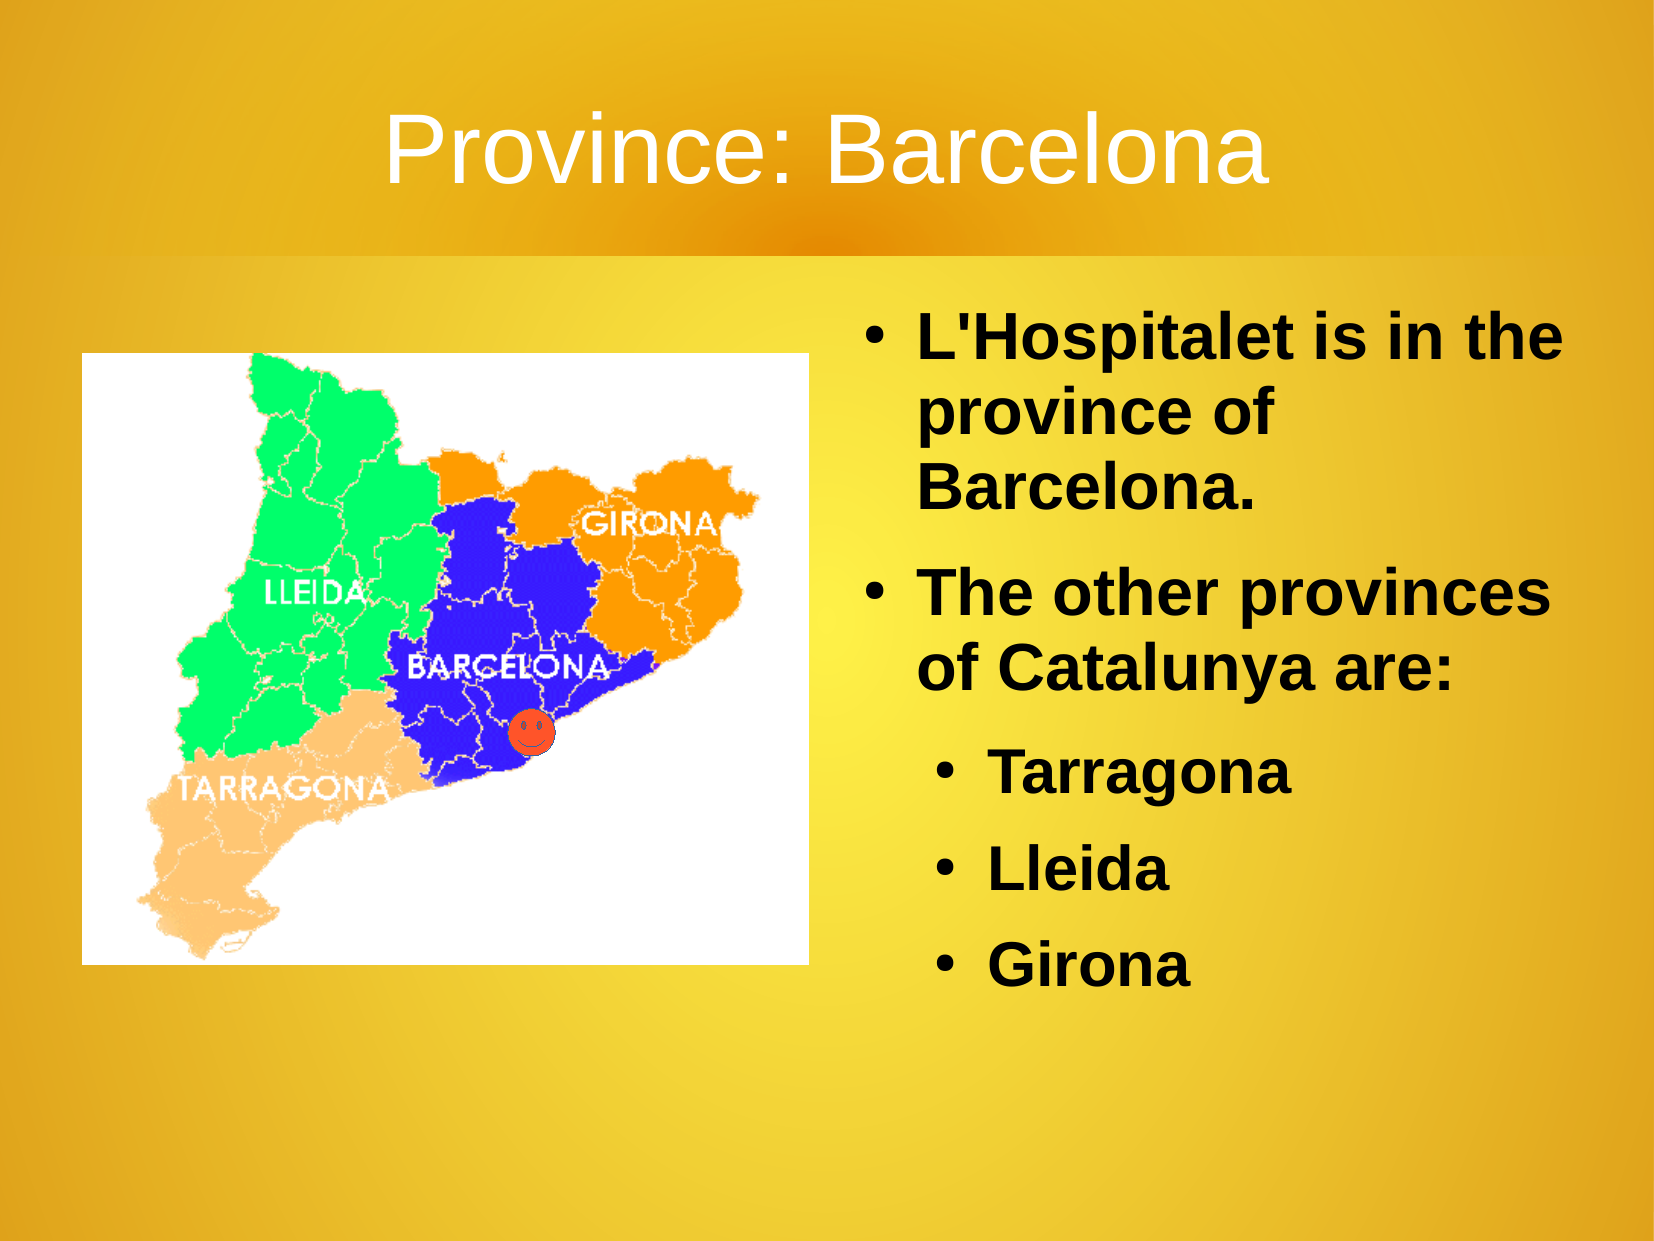

# Province: Barcelona
L'Hospitalet is in the province of Barcelona.
The other provinces of Catalunya are:
Tarragona
Lleida
Girona